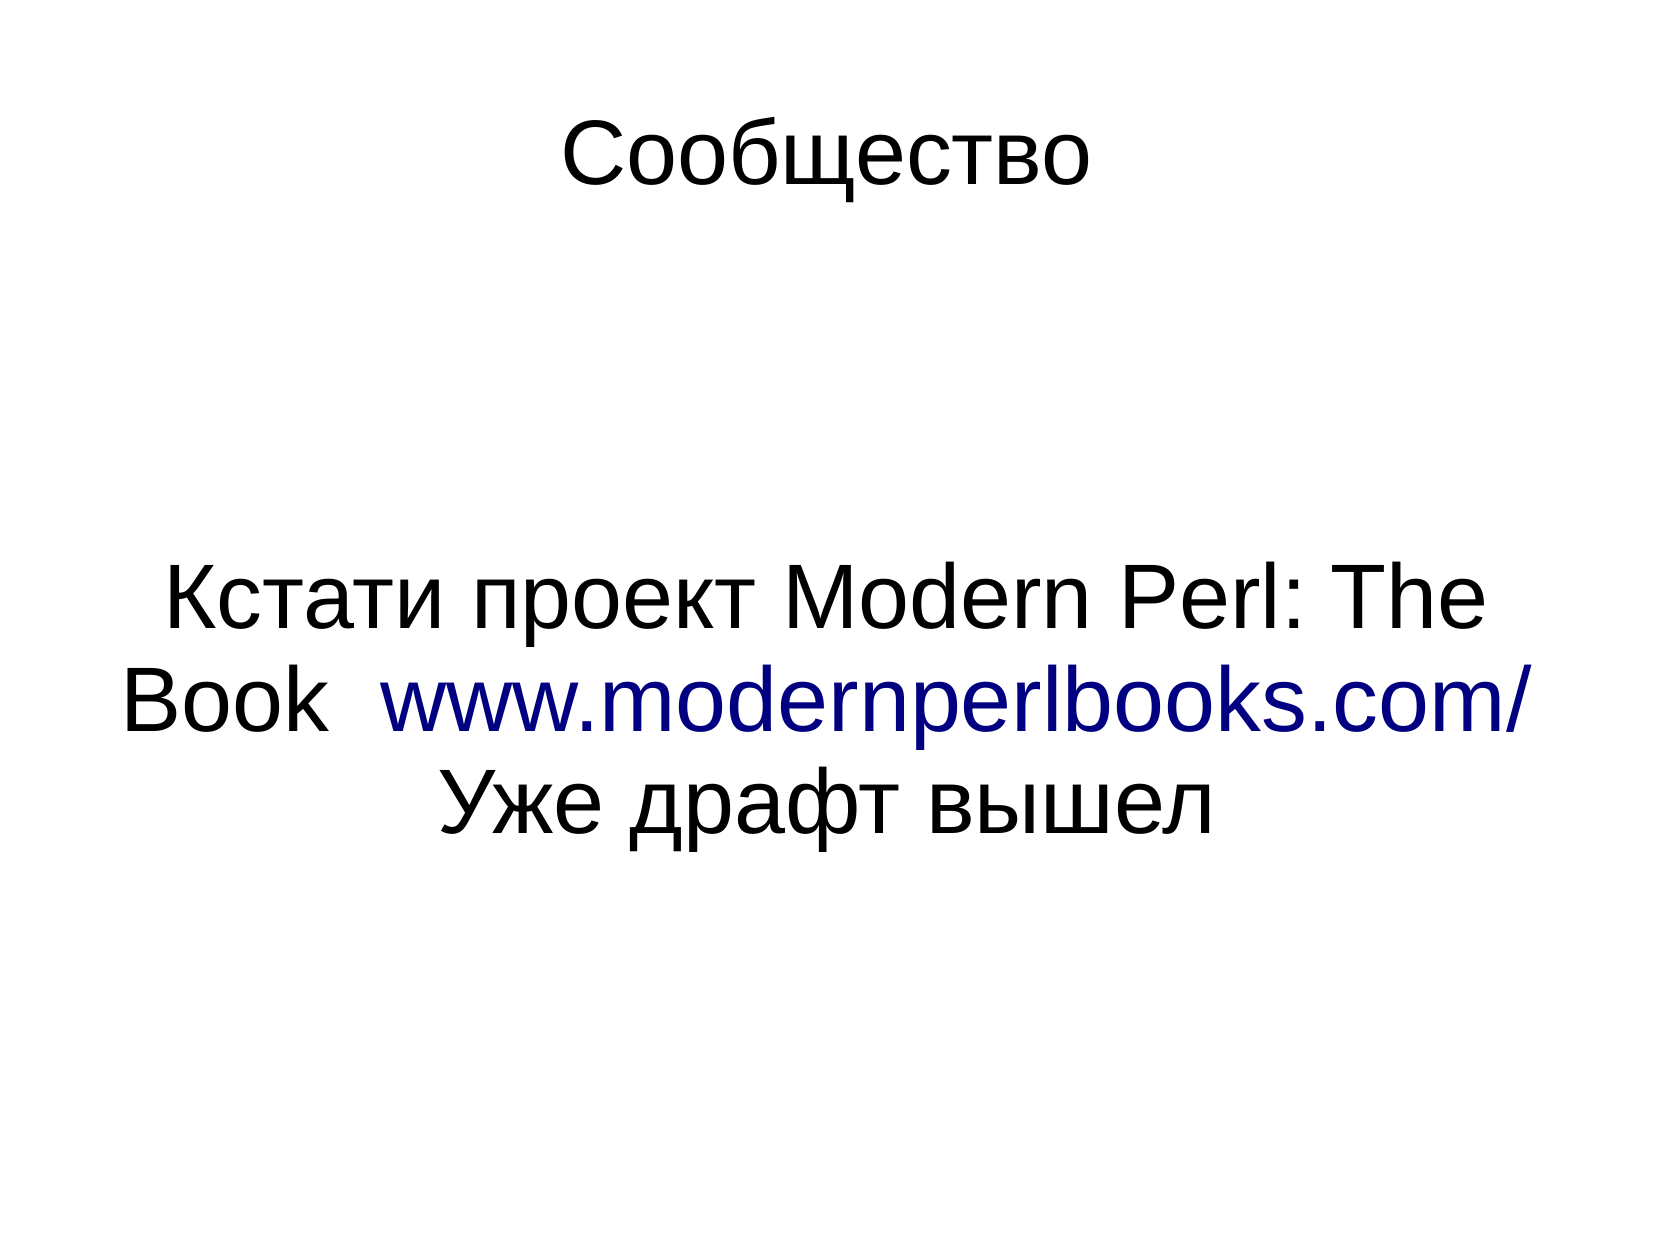

# Сообщество
Кстати проект Modern Perl: The Book www.modernperlbooks.com/
Уже драфт вышел